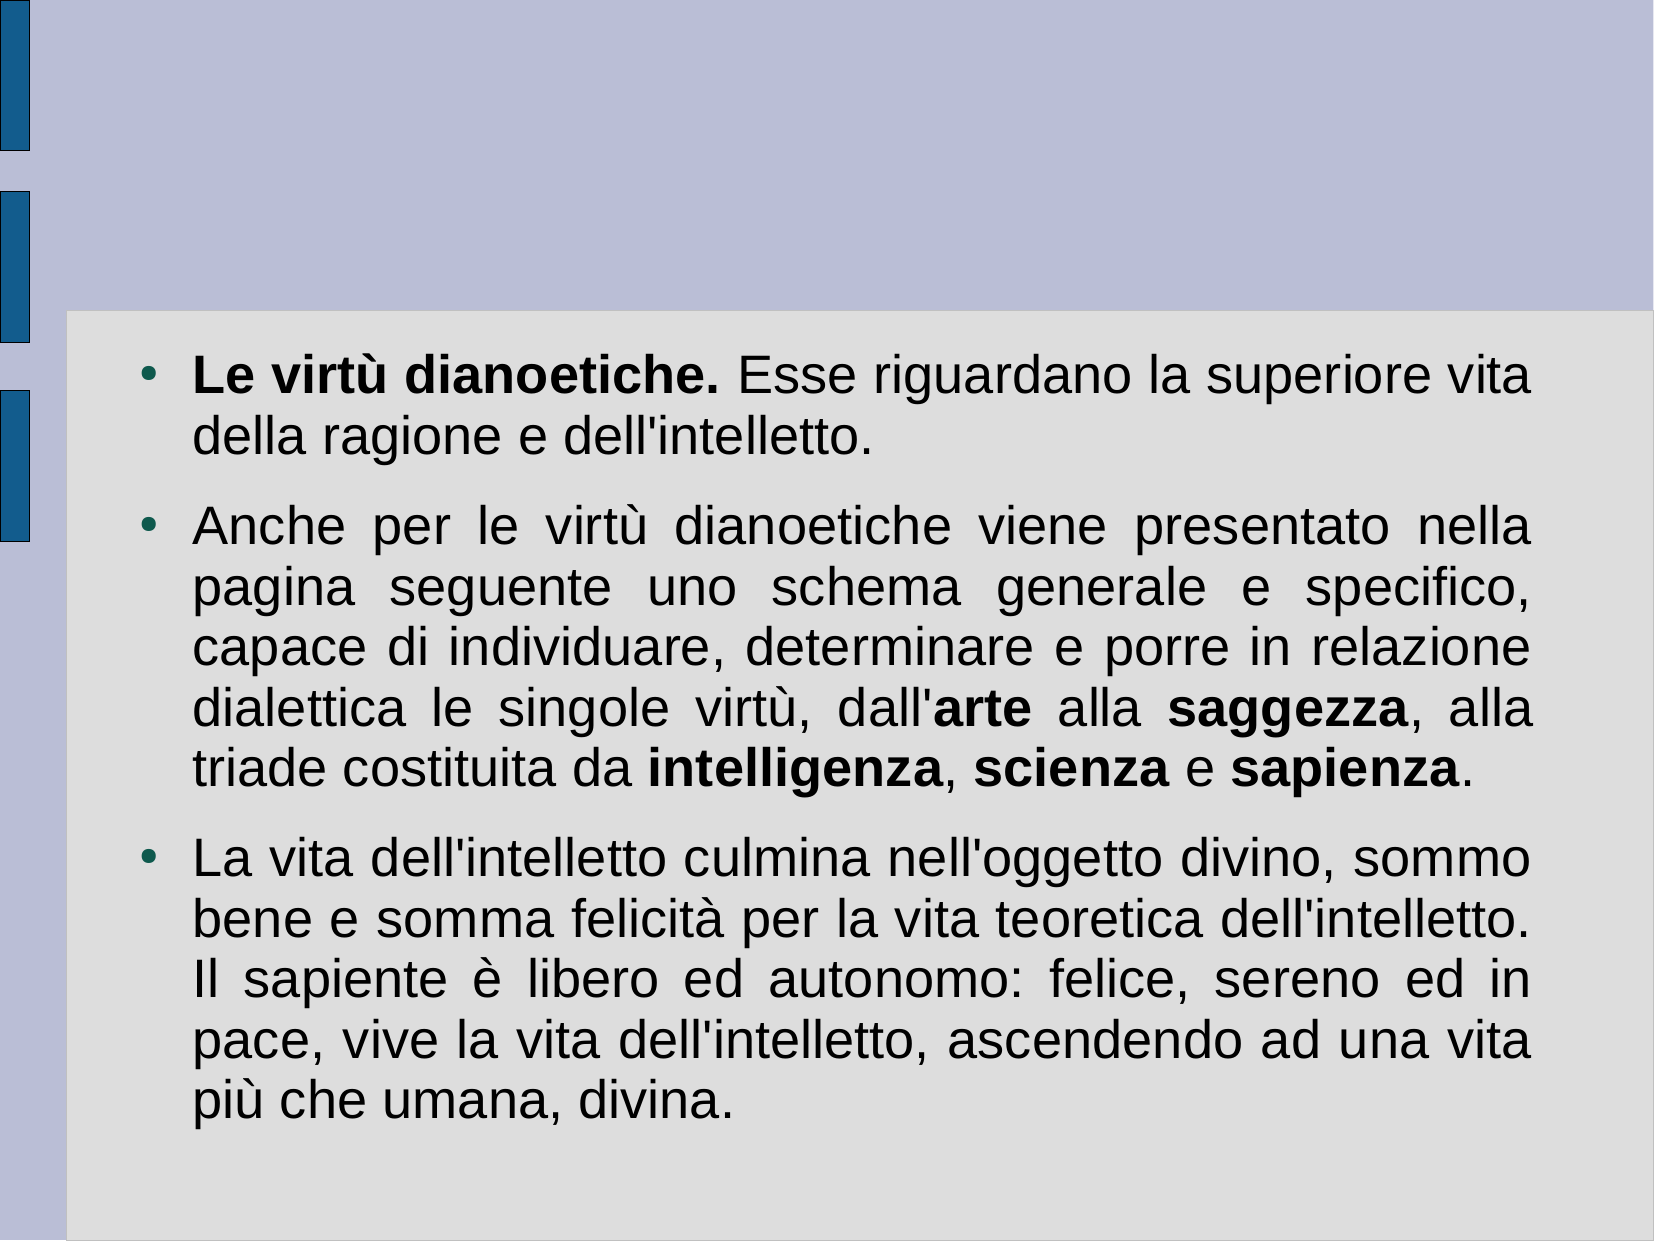

#
Le virtù dianoetiche. Esse riguardano la superiore vita della ragione e dell'intelletto.
Anche per le virtù dianoetiche viene presentato nella pagina seguente uno schema generale e specifico, capace di individuare, determinare e porre in relazione dialettica le singole virtù, dall'arte alla saggezza, alla triade costituita da intelligenza, scienza e sapienza.
La vita dell'intelletto culmina nell'oggetto divino, sommo bene e somma felicità per la vita teoretica dell'intelletto. Il sapiente è libero ed autonomo: felice, sereno ed in pace, vive la vita dell'intelletto, ascendendo ad una vita più che umana, divina.